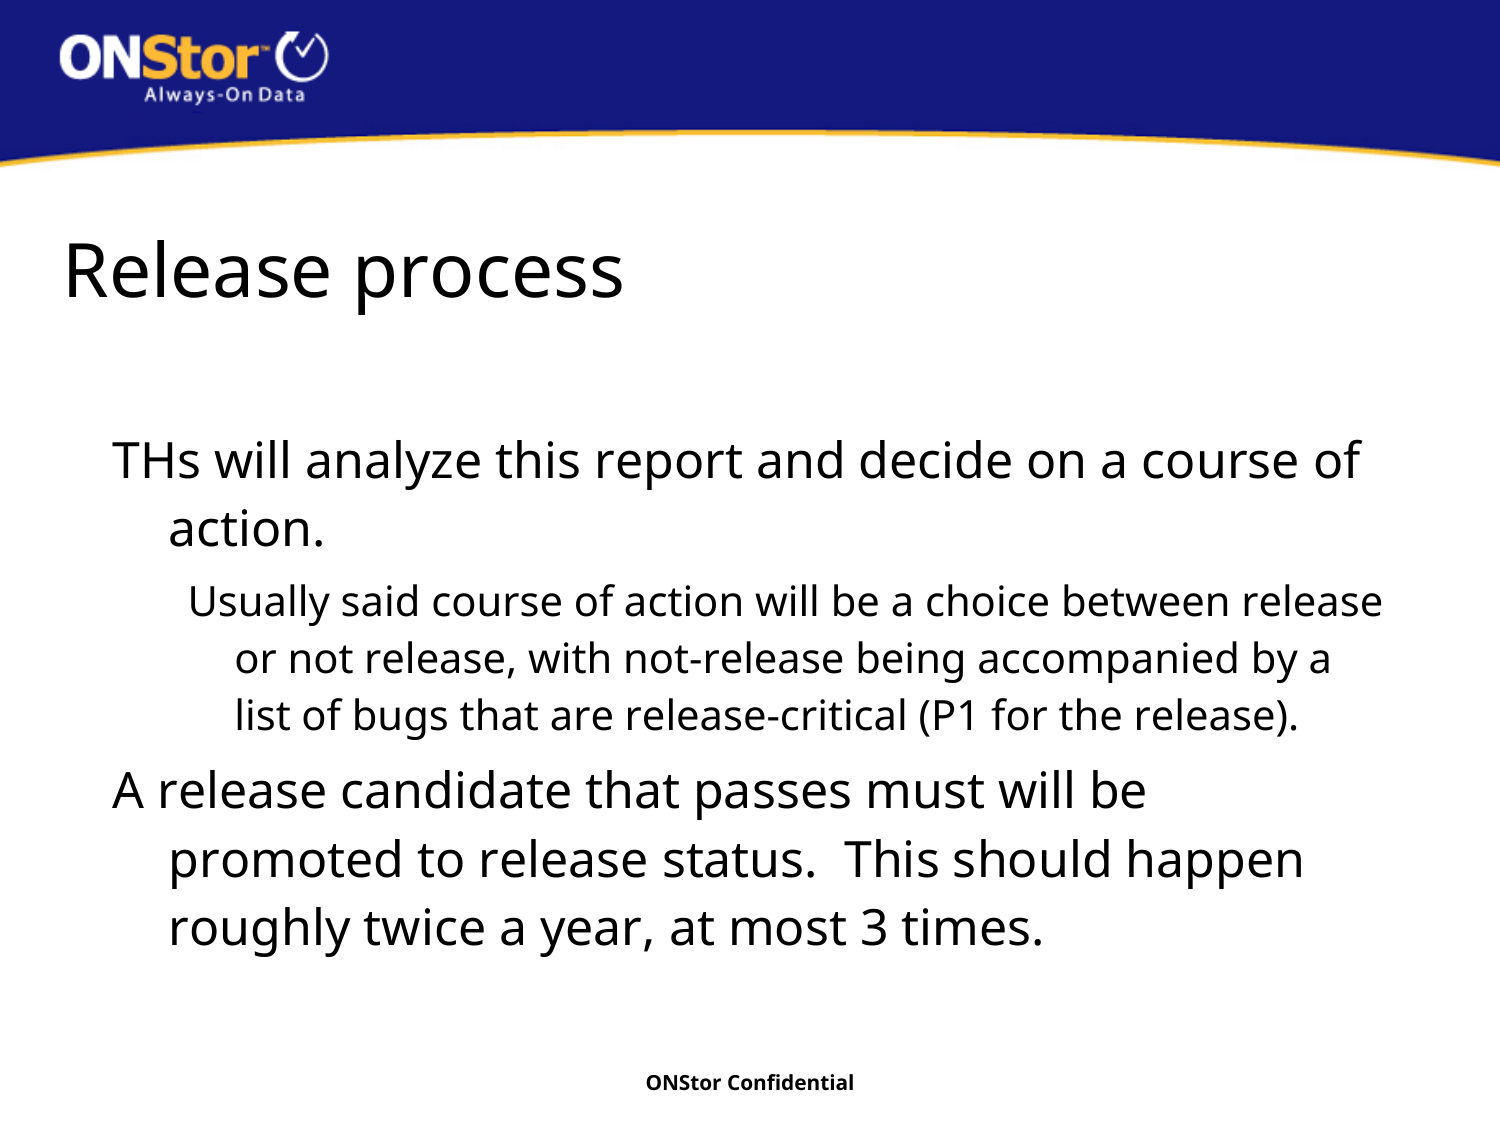

# Release process
THs will analyze this report and decide on a course of action.
Usually said course of action will be a choice between release or not release, with not-release being accompanied by a list of bugs that are release-critical (P1 for the release).
A release candidate that passes must will be promoted to release status. This should happen roughly twice a year, at most 3 times.